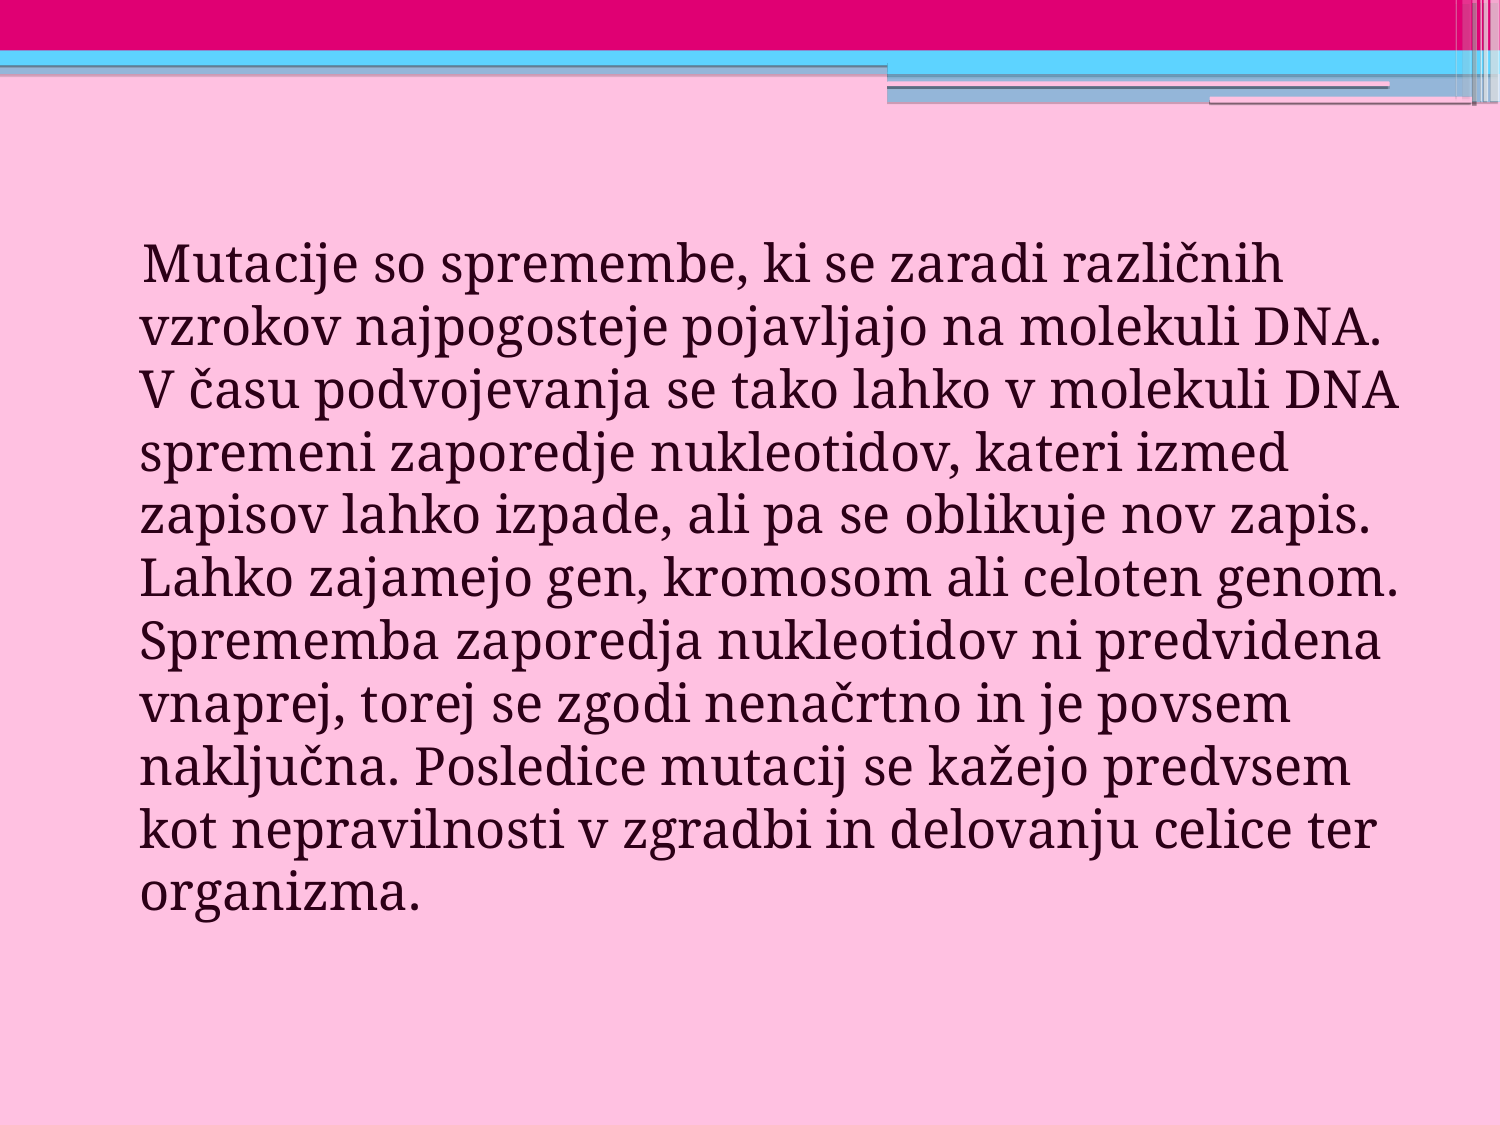

# Mutacije so spremembe, ki se zaradi različnih vzrokov najpogosteje pojavljajo na molekuli DNA. V času podvojevanja se tako lahko v molekuli DNA spremeni zaporedje nukleotidov, kateri izmed zapisov lahko izpade, ali pa se oblikuje nov zapis. Lahko zajamejo gen, kromosom ali celoten genom. Sprememba zaporedja nukleotidov ni predvidena vnaprej, torej se zgodi nenačrtno in je povsem naključna. Posledice mutacij se kažejo predvsem kot nepravilnosti v zgradbi in delovanju celice ter organizma.